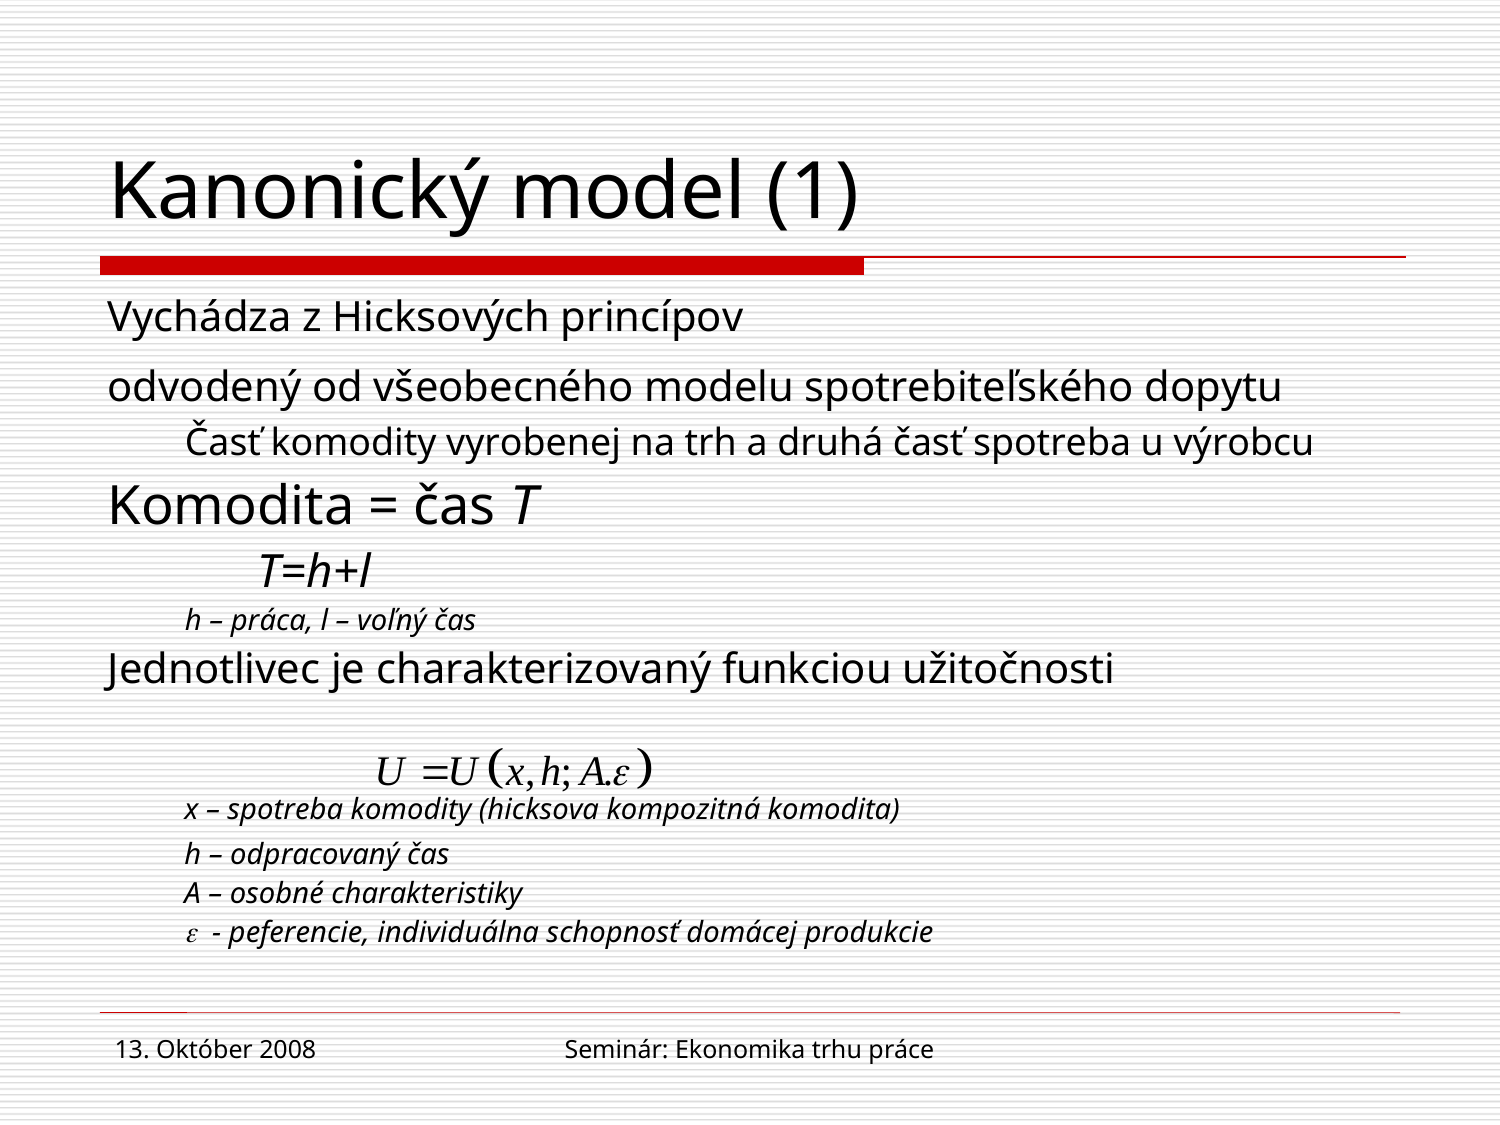

# Kanonický model (1)
Vychádza z Hicksových princípov
odvodený od všeobecného modelu spotrebiteľského dopytu
Časť komodity vyrobenej na trh a druhá časť spotreba u výrobcu
Komodita = čas T
		T=h+l
h – práca, l – voľný čas
Jednotlivec je charakterizovaný funkciou užitočnosti
	x – spotreba komodity (hicksova kompozitná komodita)‏
	h – odpracovaný čas
	A – osobné charakteristiky
	 - peferencie, individuálna schopnosť domácej produkcie